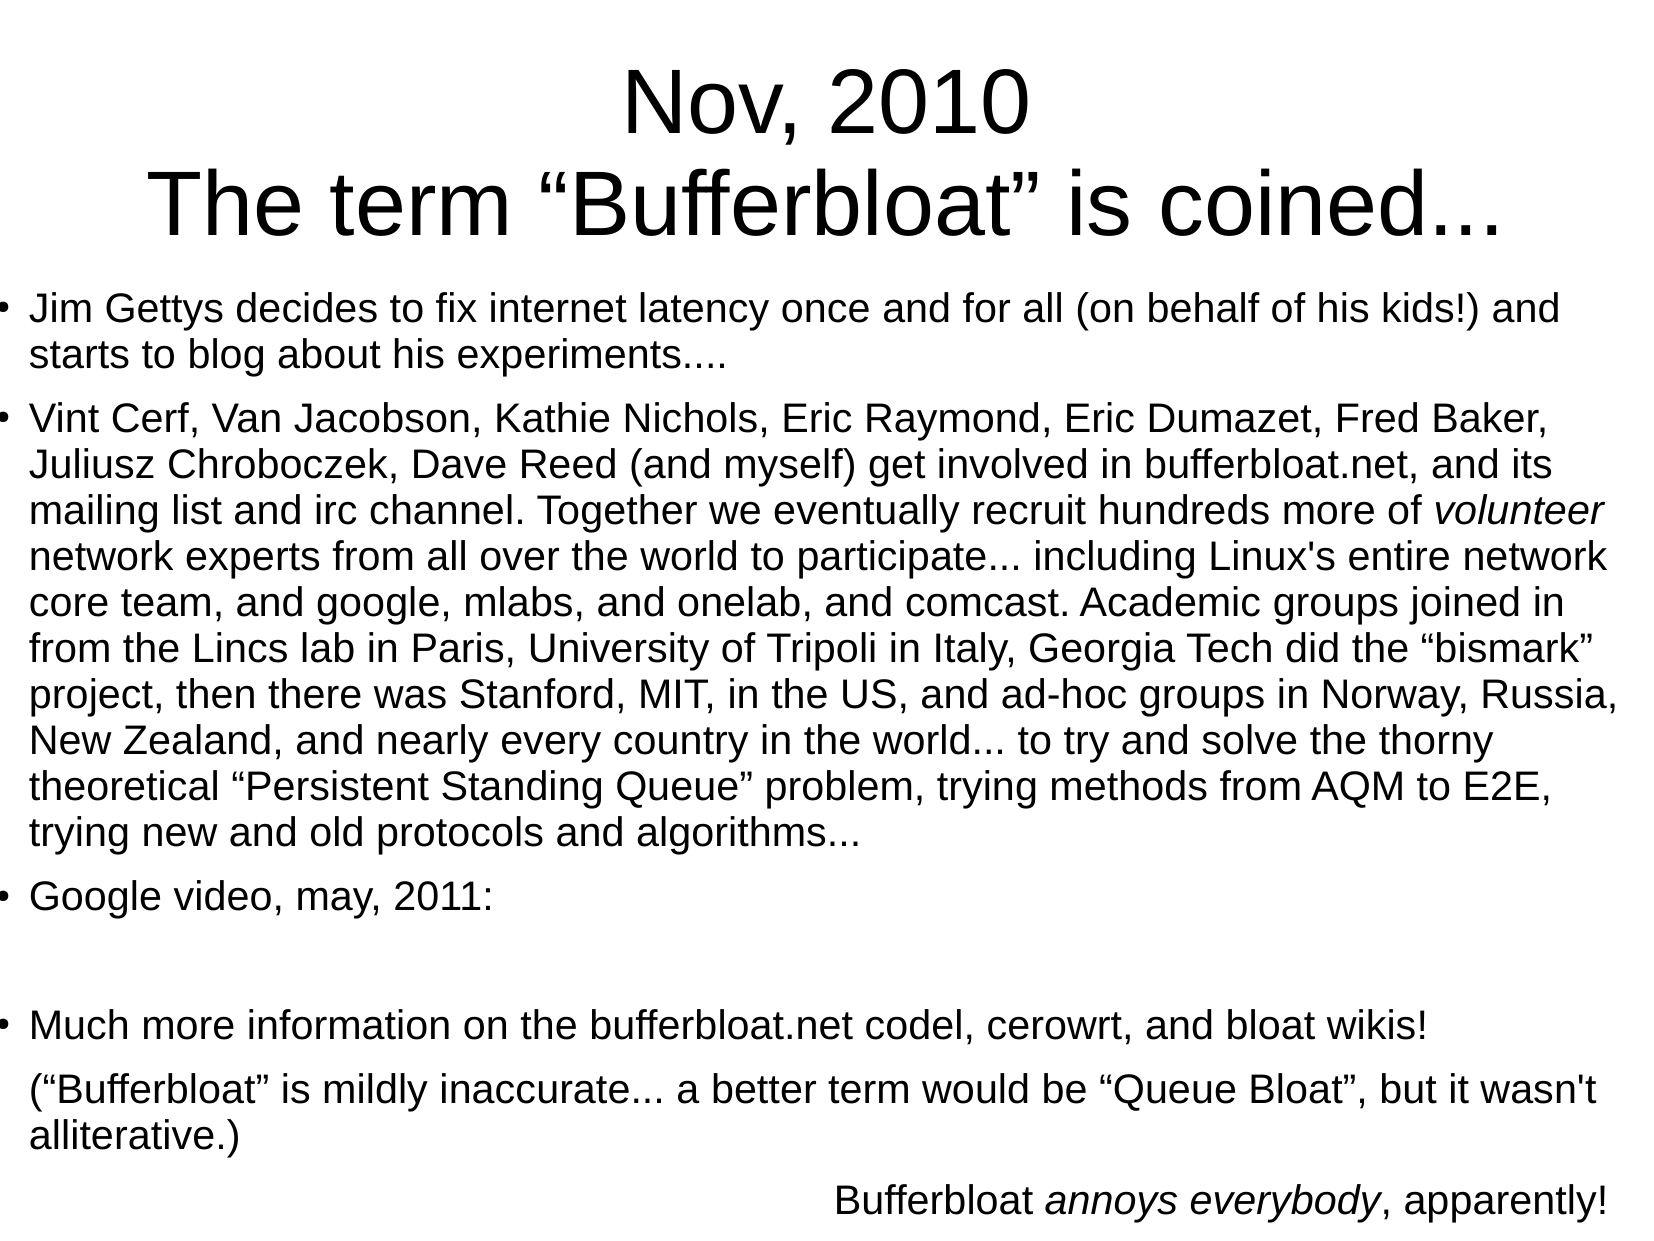

# Nov, 2010 The term “Bufferbloat” is coined...
Jim Gettys decides to fix internet latency once and for all (on behalf of his kids!) and starts to blog about his experiments....
Vint Cerf, Van Jacobson, Kathie Nichols, Eric Raymond, Eric Dumazet, Fred Baker, Juliusz Chroboczek, Dave Reed (and myself) get involved in bufferbloat.net, and its mailing list and irc channel. Together we eventually recruit hundreds more of volunteer network experts from all over the world to participate... including Linux's entire network core team, and google, mlabs, and onelab, and comcast. Academic groups joined in from the Lincs lab in Paris, University of Tripoli in Italy, Georgia Tech did the “bismark” project, then there was Stanford, MIT, in the US, and ad-hoc groups in Norway, Russia, New Zealand, and nearly every country in the world... to try and solve the thorny theoretical “Persistent Standing Queue” problem, trying methods from AQM to E2E, trying new and old protocols and algorithms...
Google video, may, 2011:
Much more information on the bufferbloat.net codel, cerowrt, and bloat wikis!
(“Bufferbloat” is mildly inaccurate... a better term would be “Queue Bloat”, but it wasn't alliterative.)
 Bufferbloat annoys everybody, apparently!